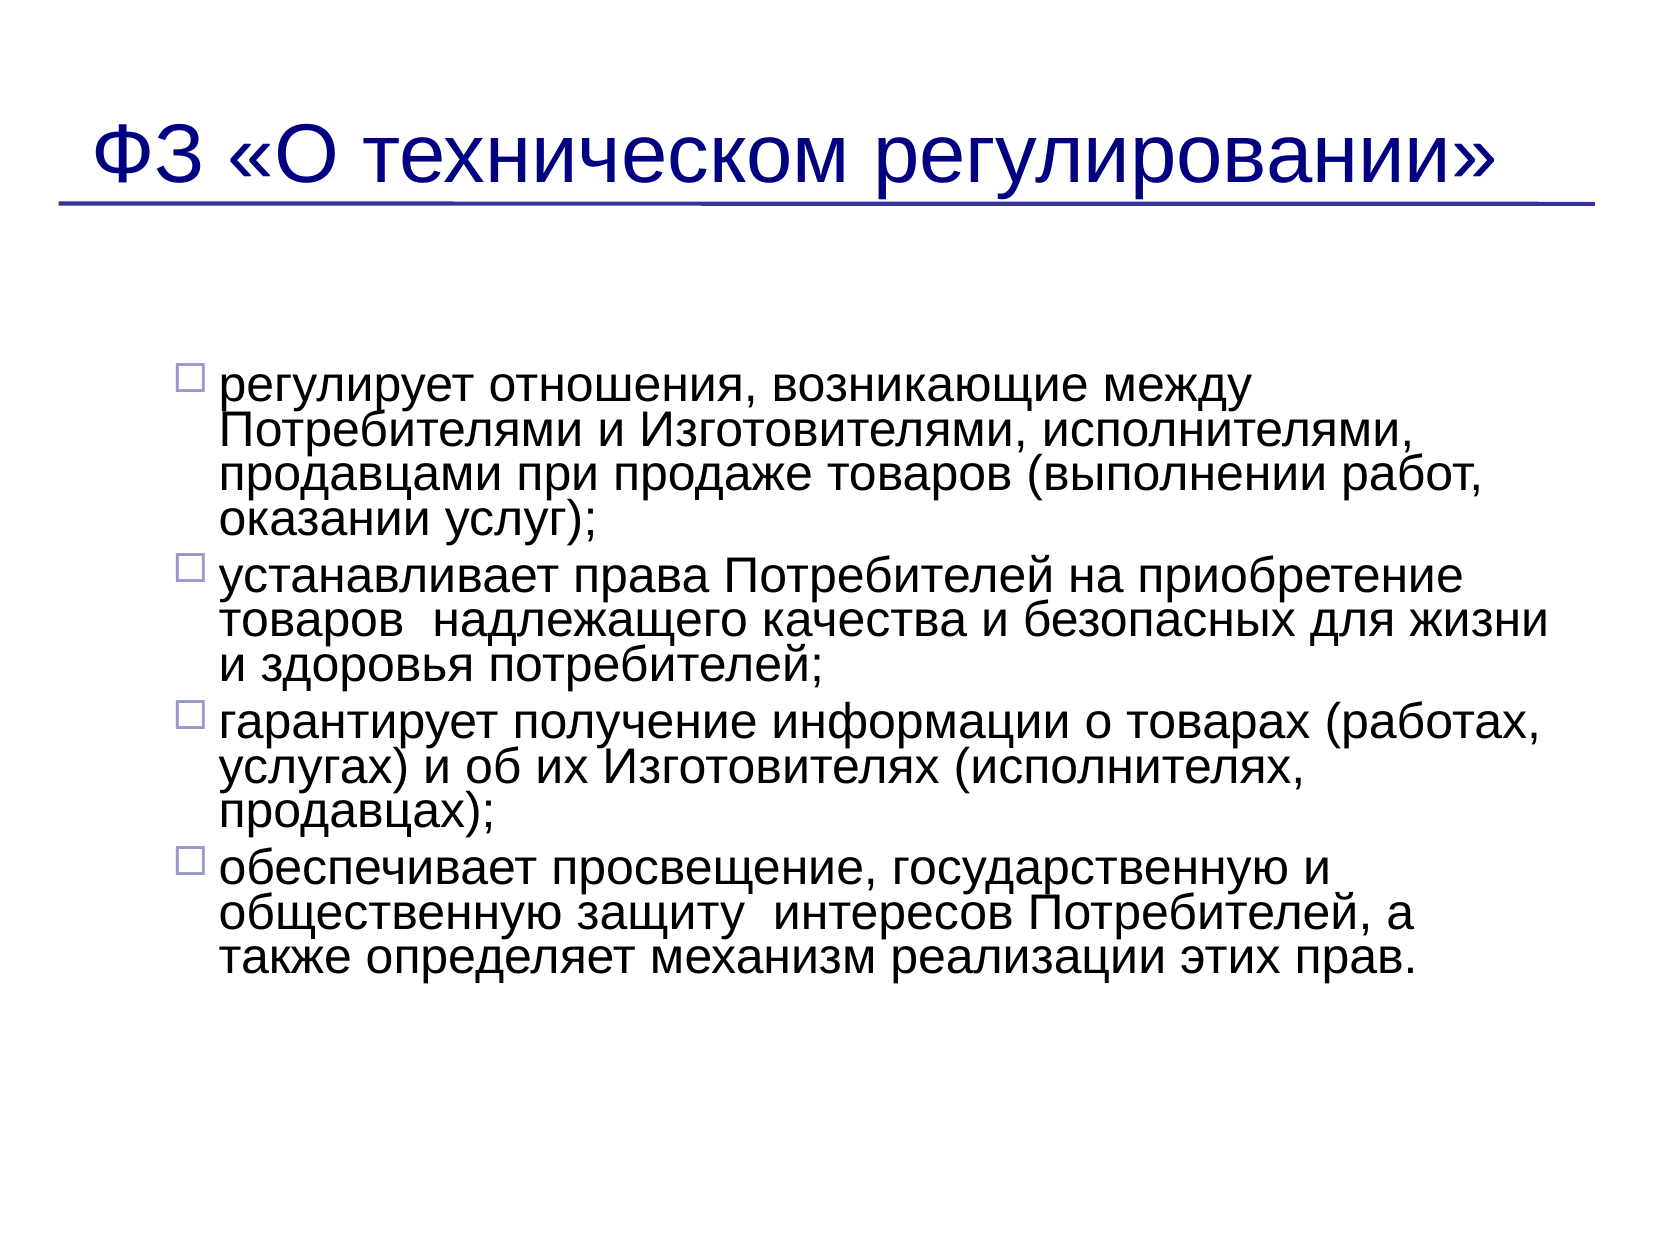

# ФЗ «О техническом регулировании»
регулирует отношения, возникающие между Потребителями и Изготовителями, исполнителями, продавцами при продаже товаров (выполнении работ, оказании услуг);
устанавливает права Потребителей на приобретение товаров надлежащего качества и безопасных для жизни и здоровья потребителей;
гарантирует получение информации о товарах (работах, услугах) и об их Изготовителях (исполнителях, продавцах);
обеспечивает просвещение, государственную и общественную защиту интересов Потребителей, а также определяет механизм реализации этих прав.